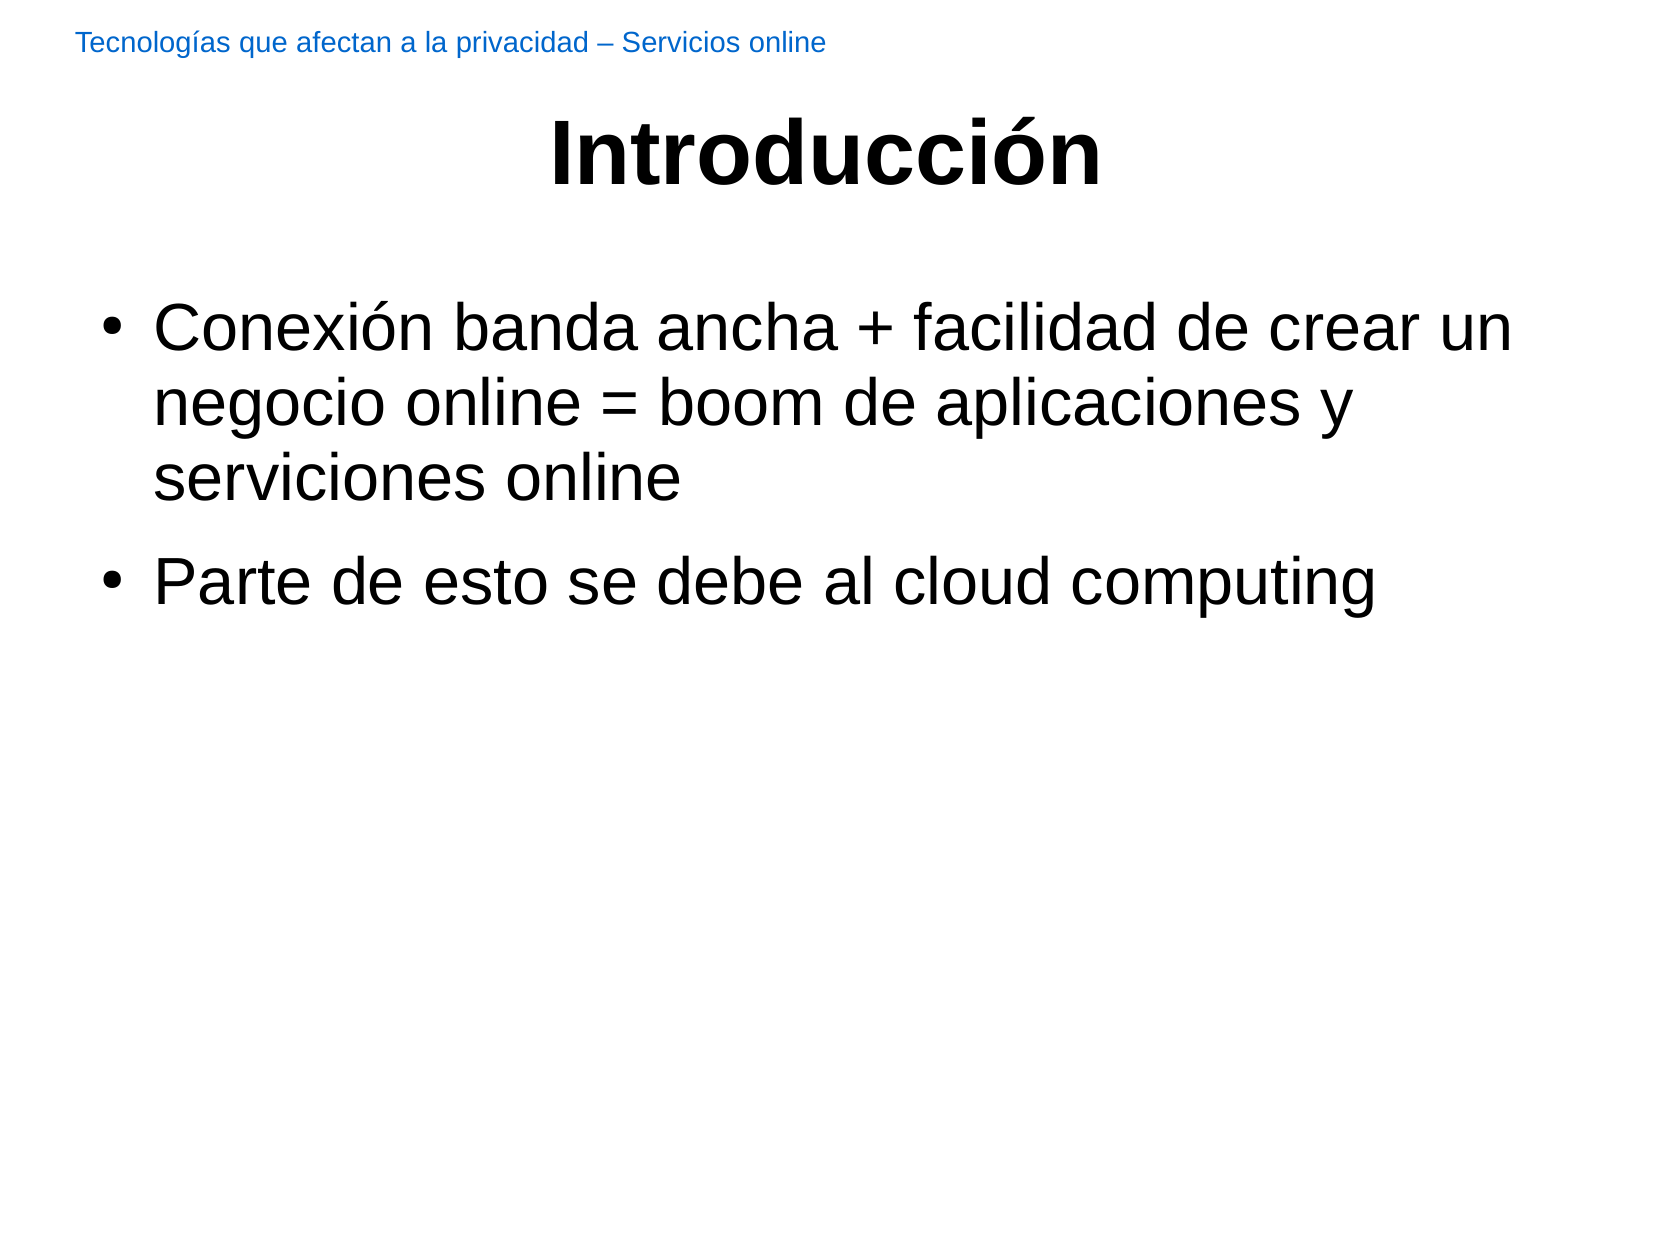

Tecnologías que afectan a la privacidad – Servicios online
# Introducción
Conexión banda ancha + facilidad de crear un negocio online = boom de aplicaciones y serviciones online
Parte de esto se debe al cloud computing